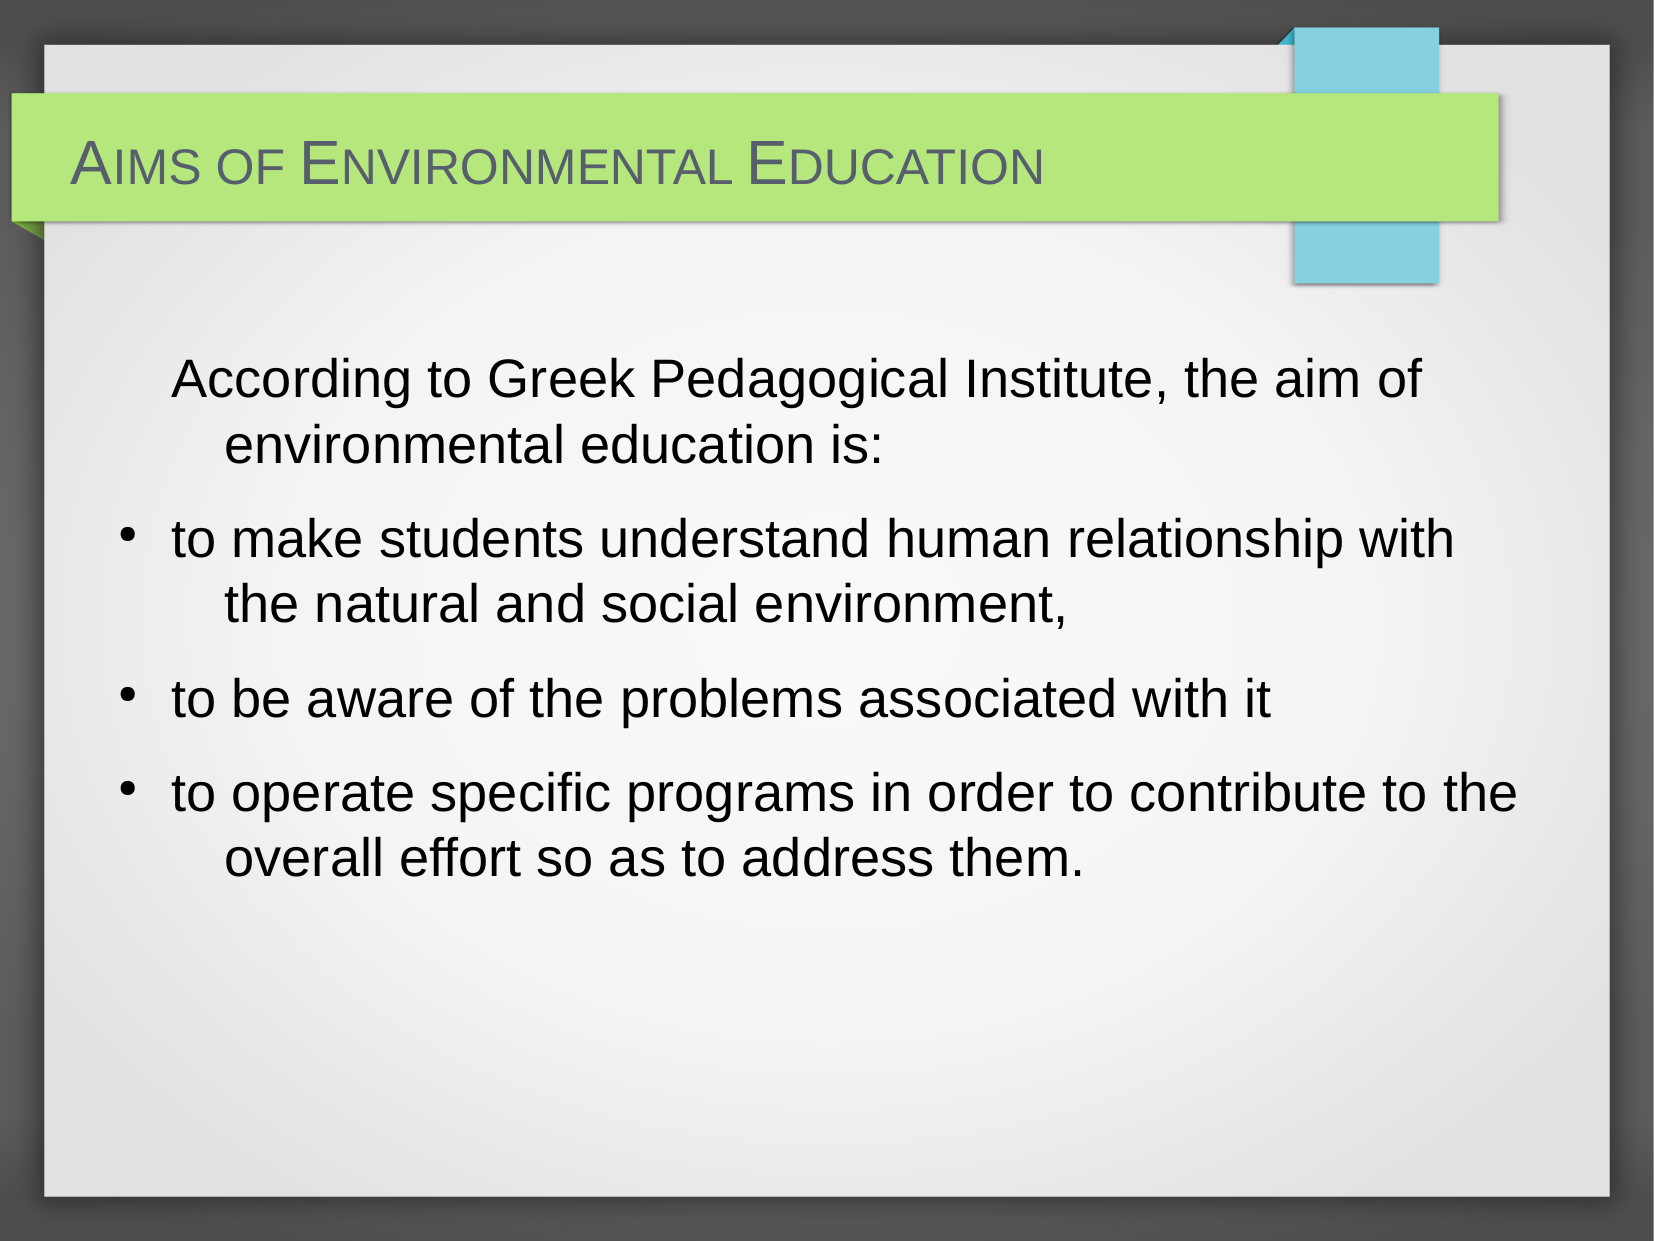

# AIMS OF ENVIRONMENTAL EDUCATION
According to Greek Pedagogical Institute, the aim of environmental education is:
to make students understand human relationship with the natural and social environment,
to be aware of the problems associated with it
to operate specific programs in order to contribute to the overall effort so as to address them.